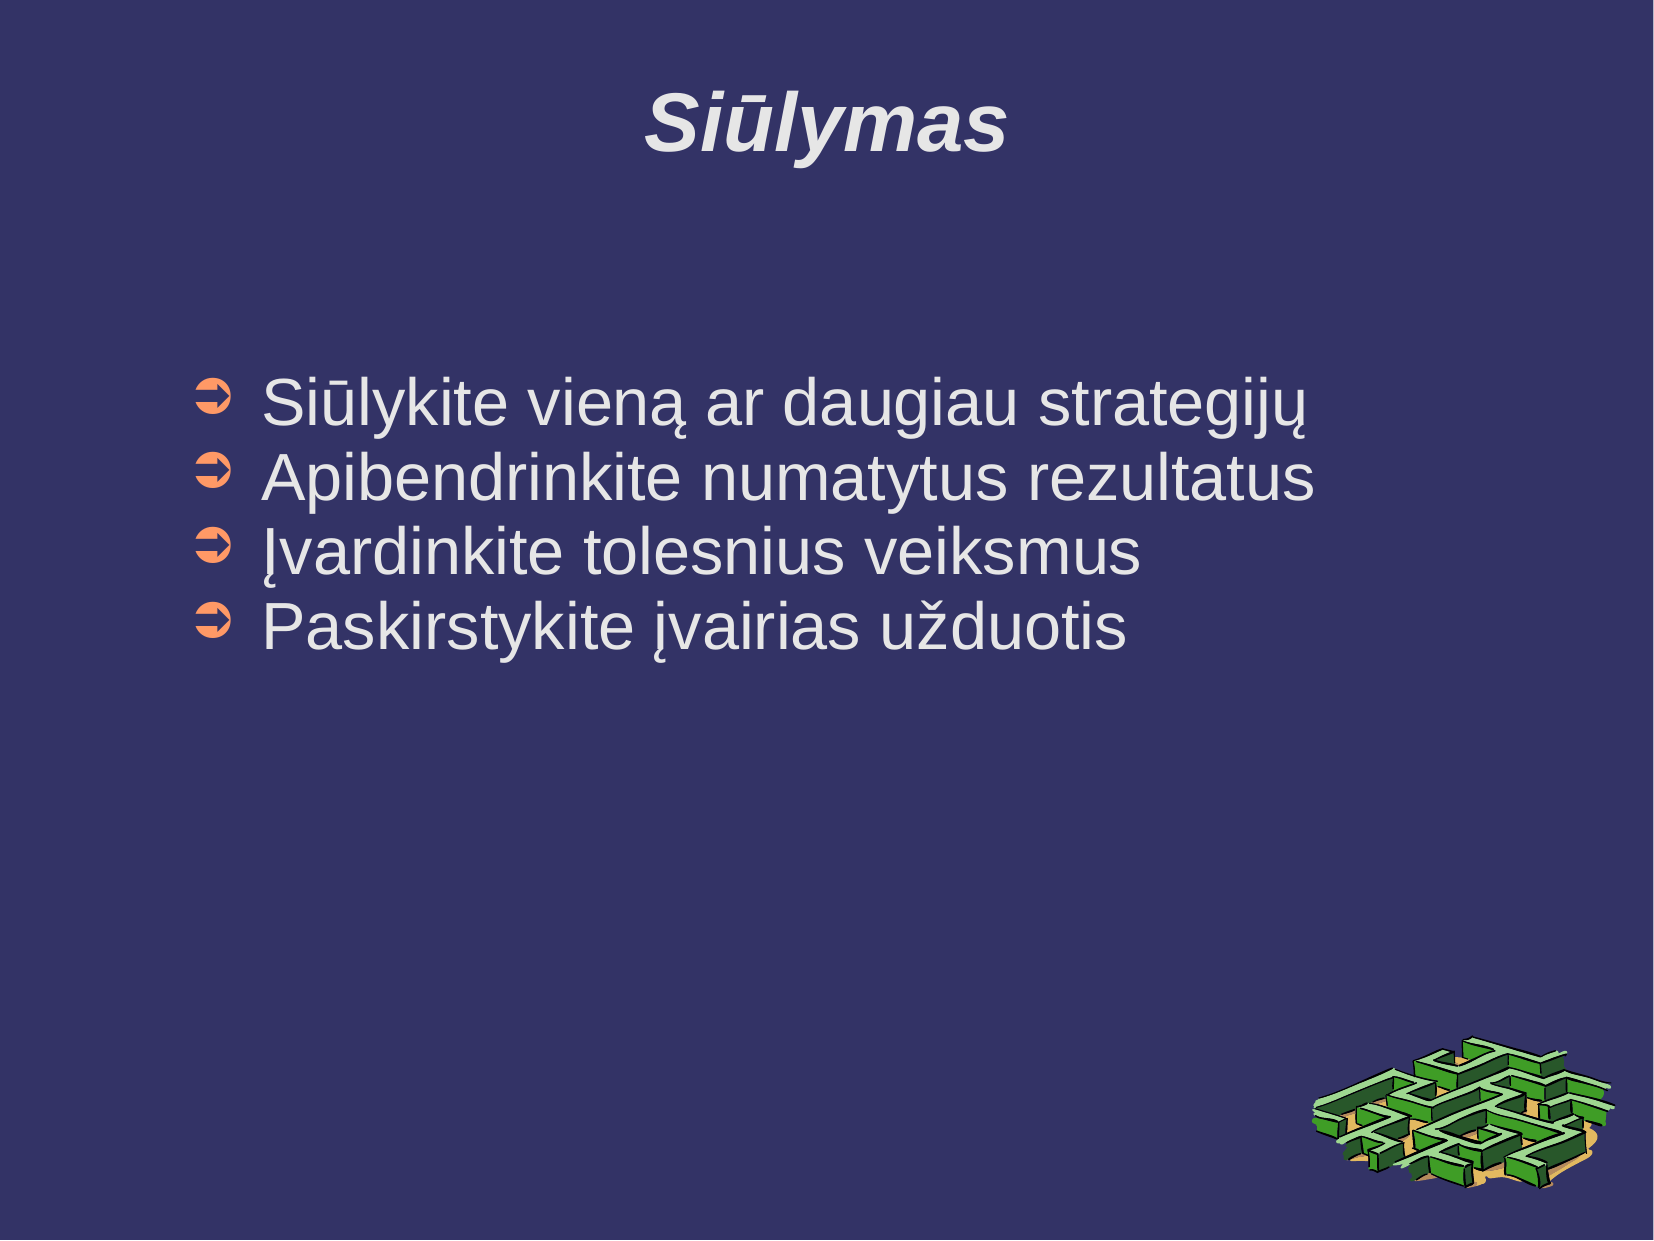

# Siūlymas
Siūlykite vieną ar daugiau strategijų
Apibendrinkite numatytus rezultatus
Įvardinkite tolesnius veiksmus
Paskirstykite įvairias užduotis